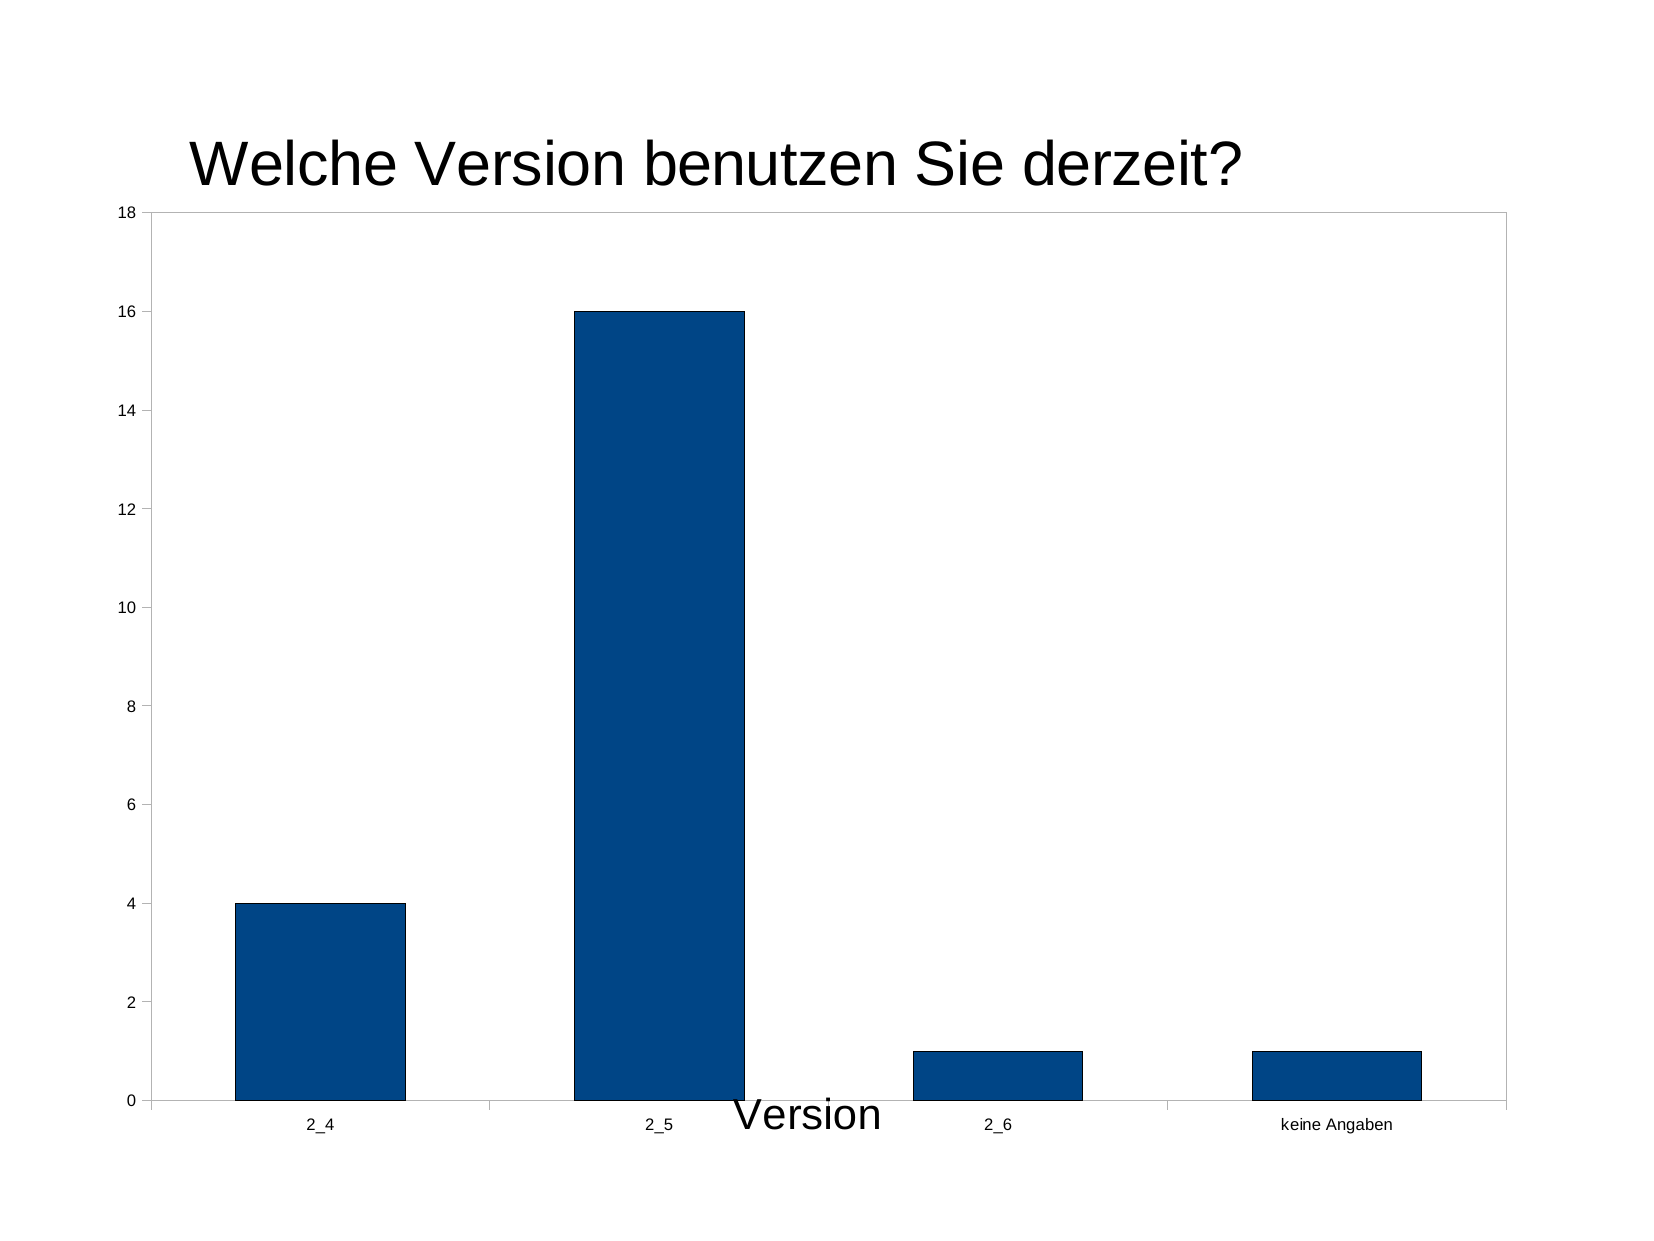

### Chart: Welche Version benutzen Sie derzeit?
| Category | .1 |
|---|---|
| 2_4 | 4.0 |
| 2_5 | 16.0 |
| 2_6 | 1.0 |
| keine Angaben | 1.0 |